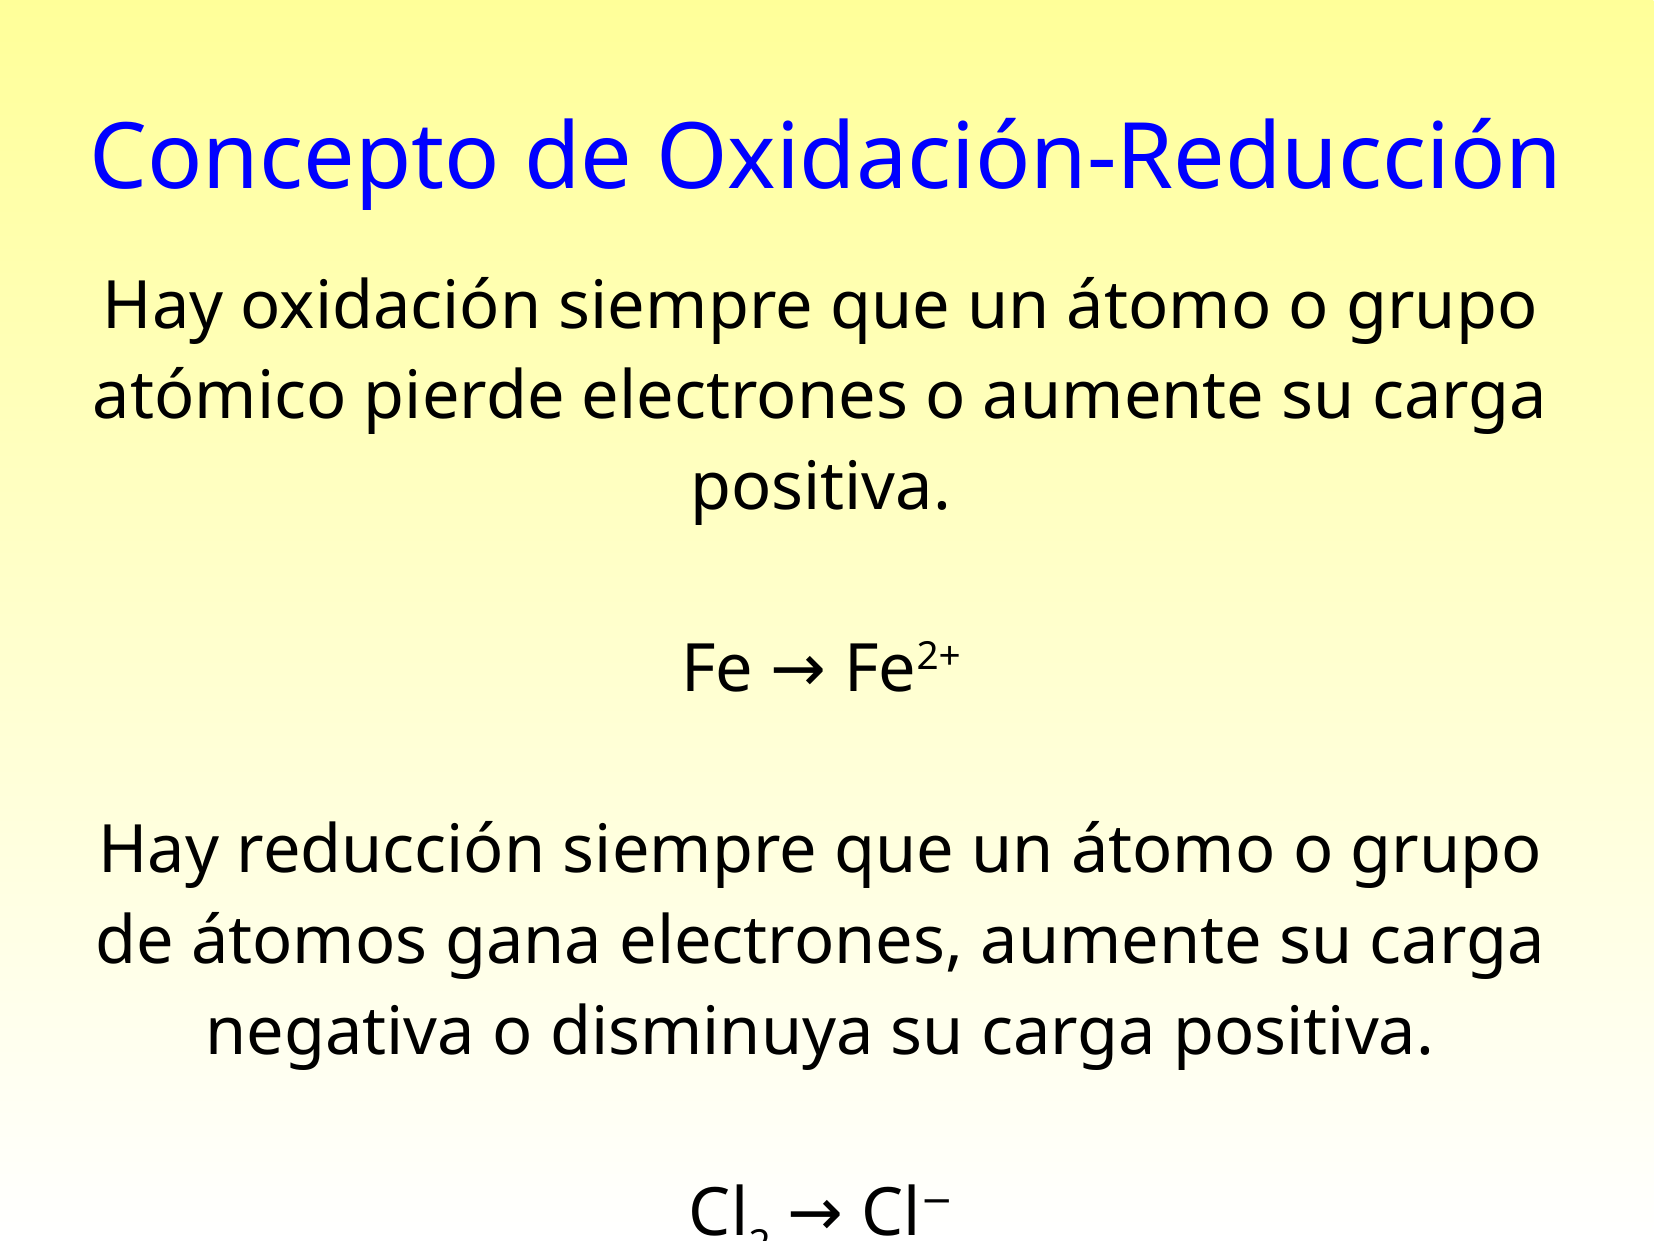

# Concepto de Oxidación-Reducción
Hay oxidación siempre que un átomo o grupo atómico pierde electrones o aumente su carga positiva.
Fe → Fe2+
Hay reducción siempre que un átomo o grupo de átomos gana electrones, aumente su carga negativa o disminuya su carga positiva.
Cl2 → Cl−